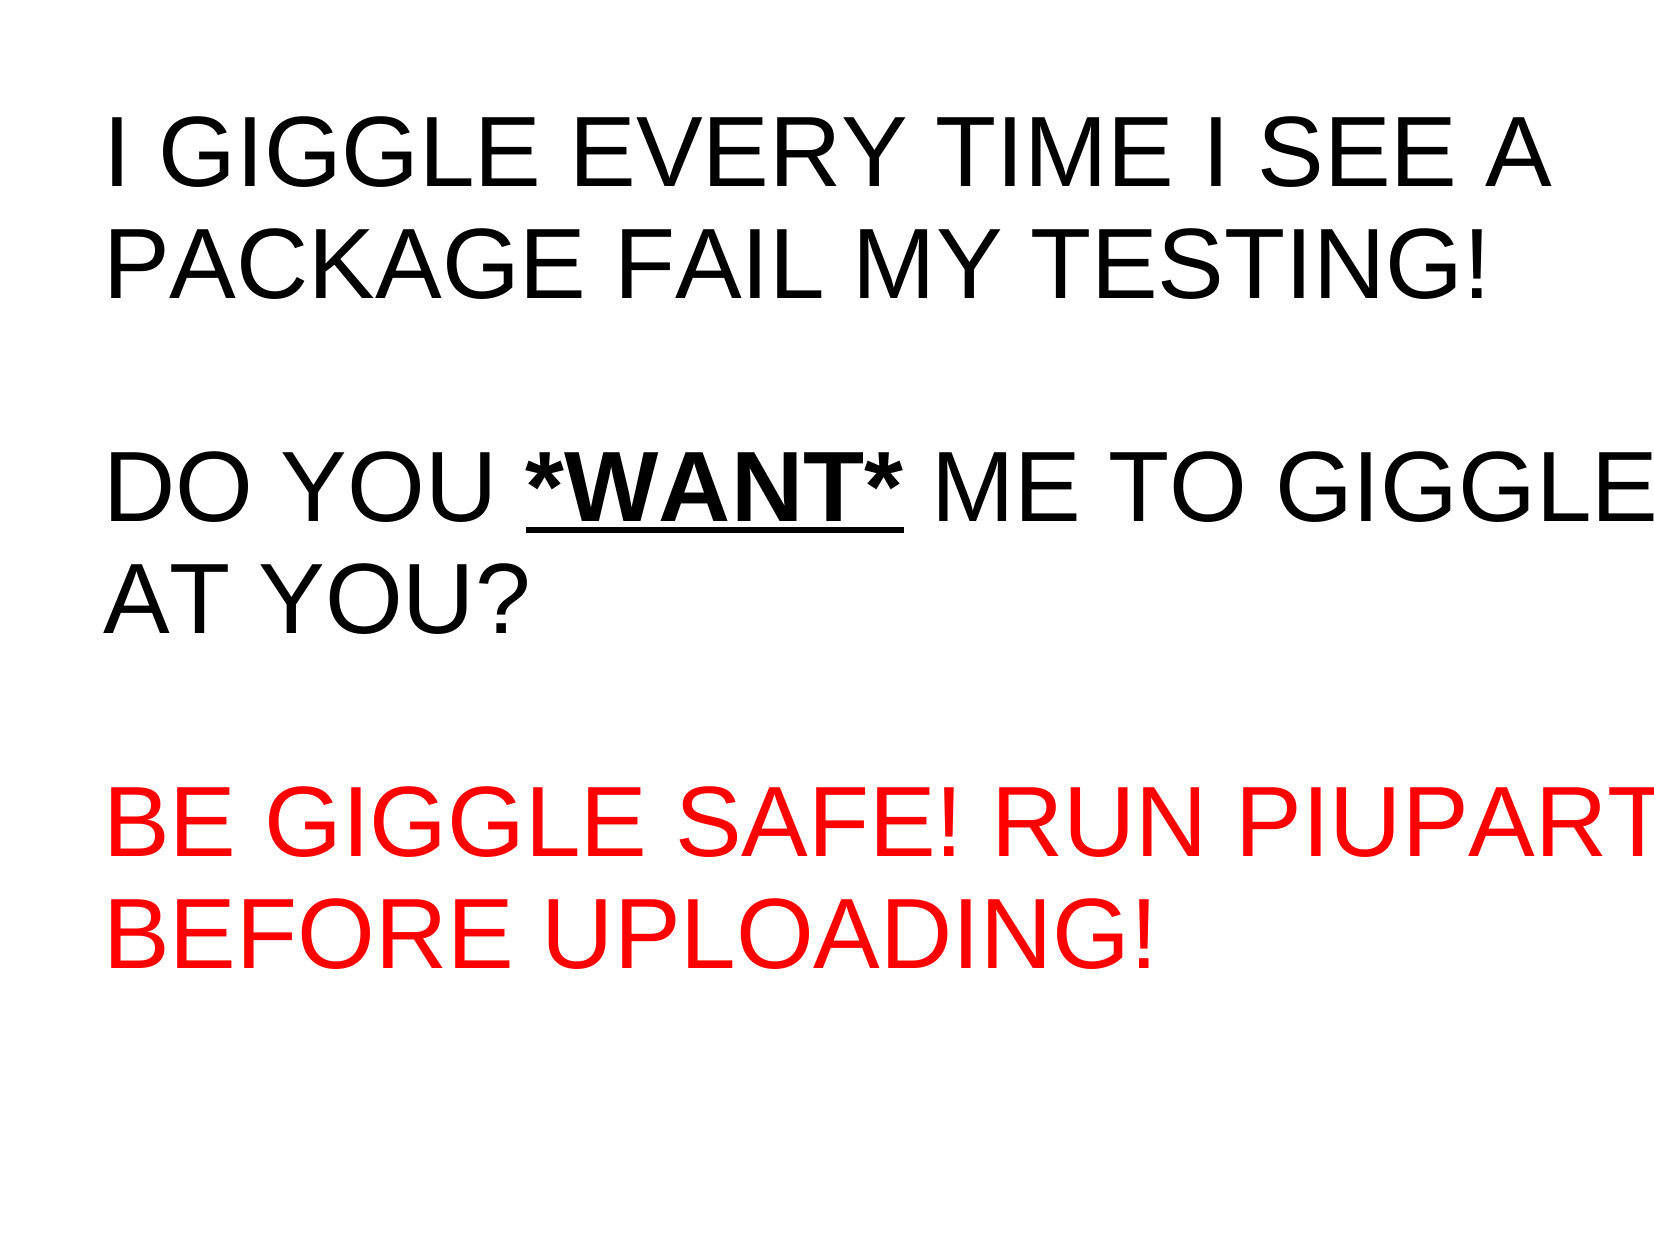

I GIGGLE EVERY TIME I SEE A
PACKAGE FAIL MY TESTING!
DO YOU *WANT* ME TO GIGGLE
AT YOU?
BE GIGGLE SAFE! RUN PIUPARTS
BEFORE UPLOADING!